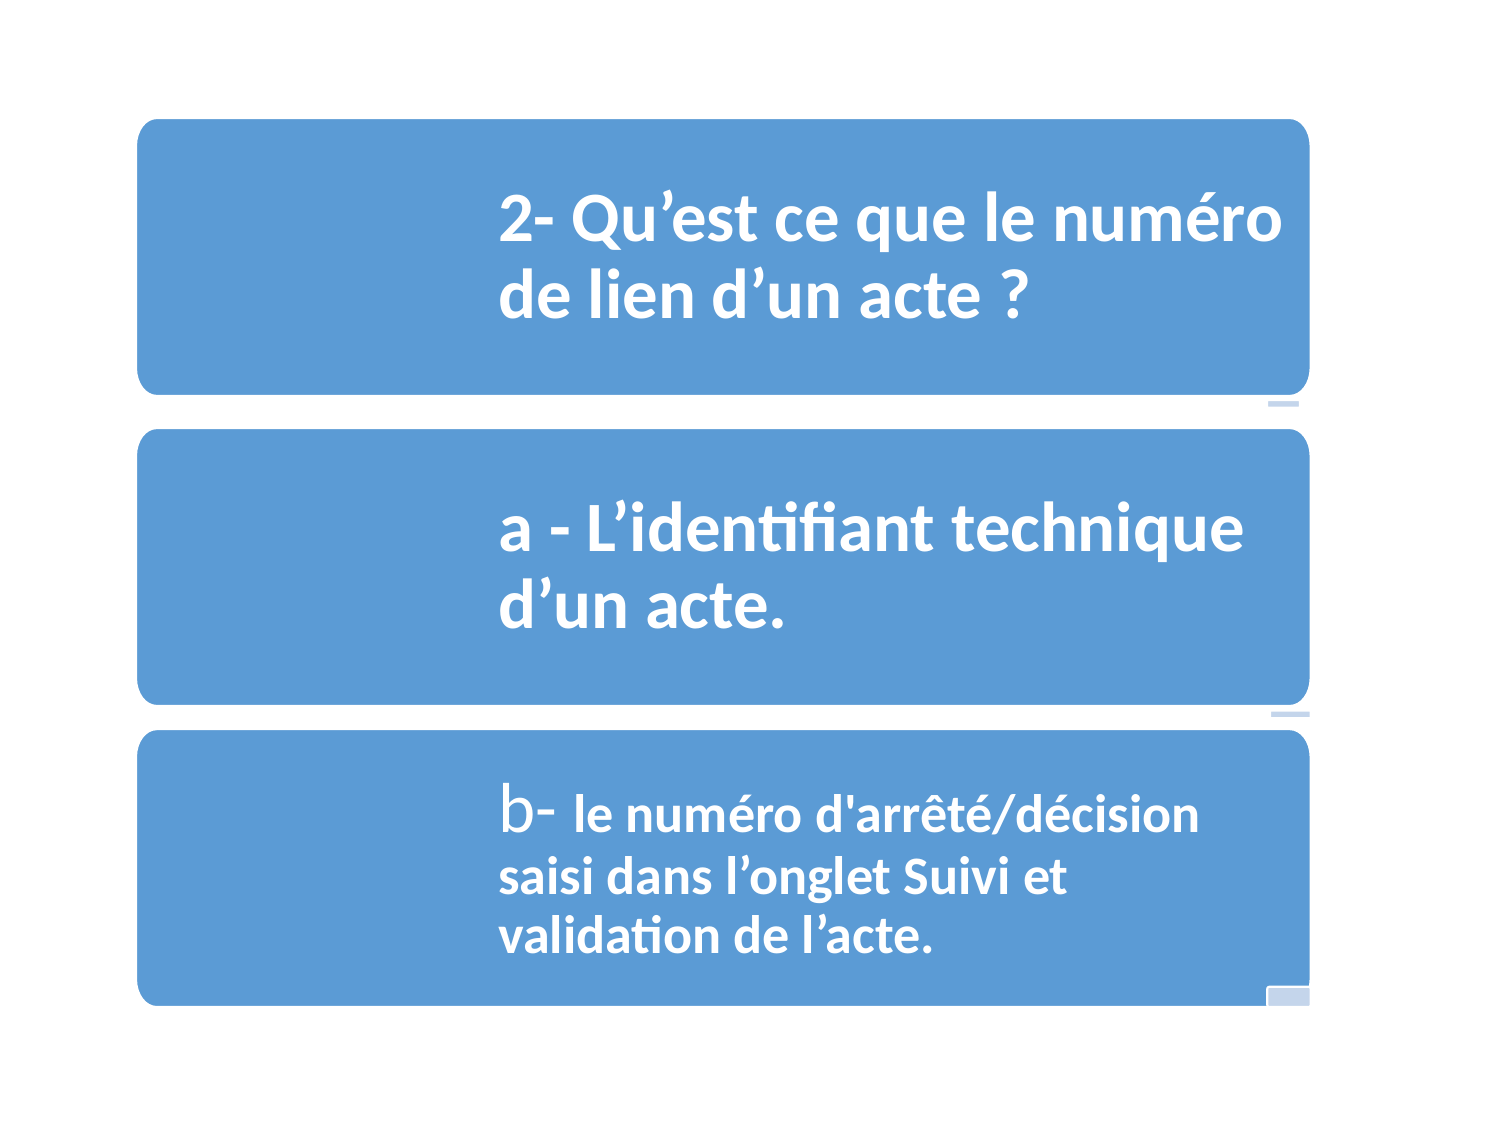

2- Qu’est ce que le numéro de lien d’un acte ?
a - L’identifiant technique d’un acte.
b- le numéro d'arrêté/décision saisi dans l’onglet Suivi et validation de l’acte.